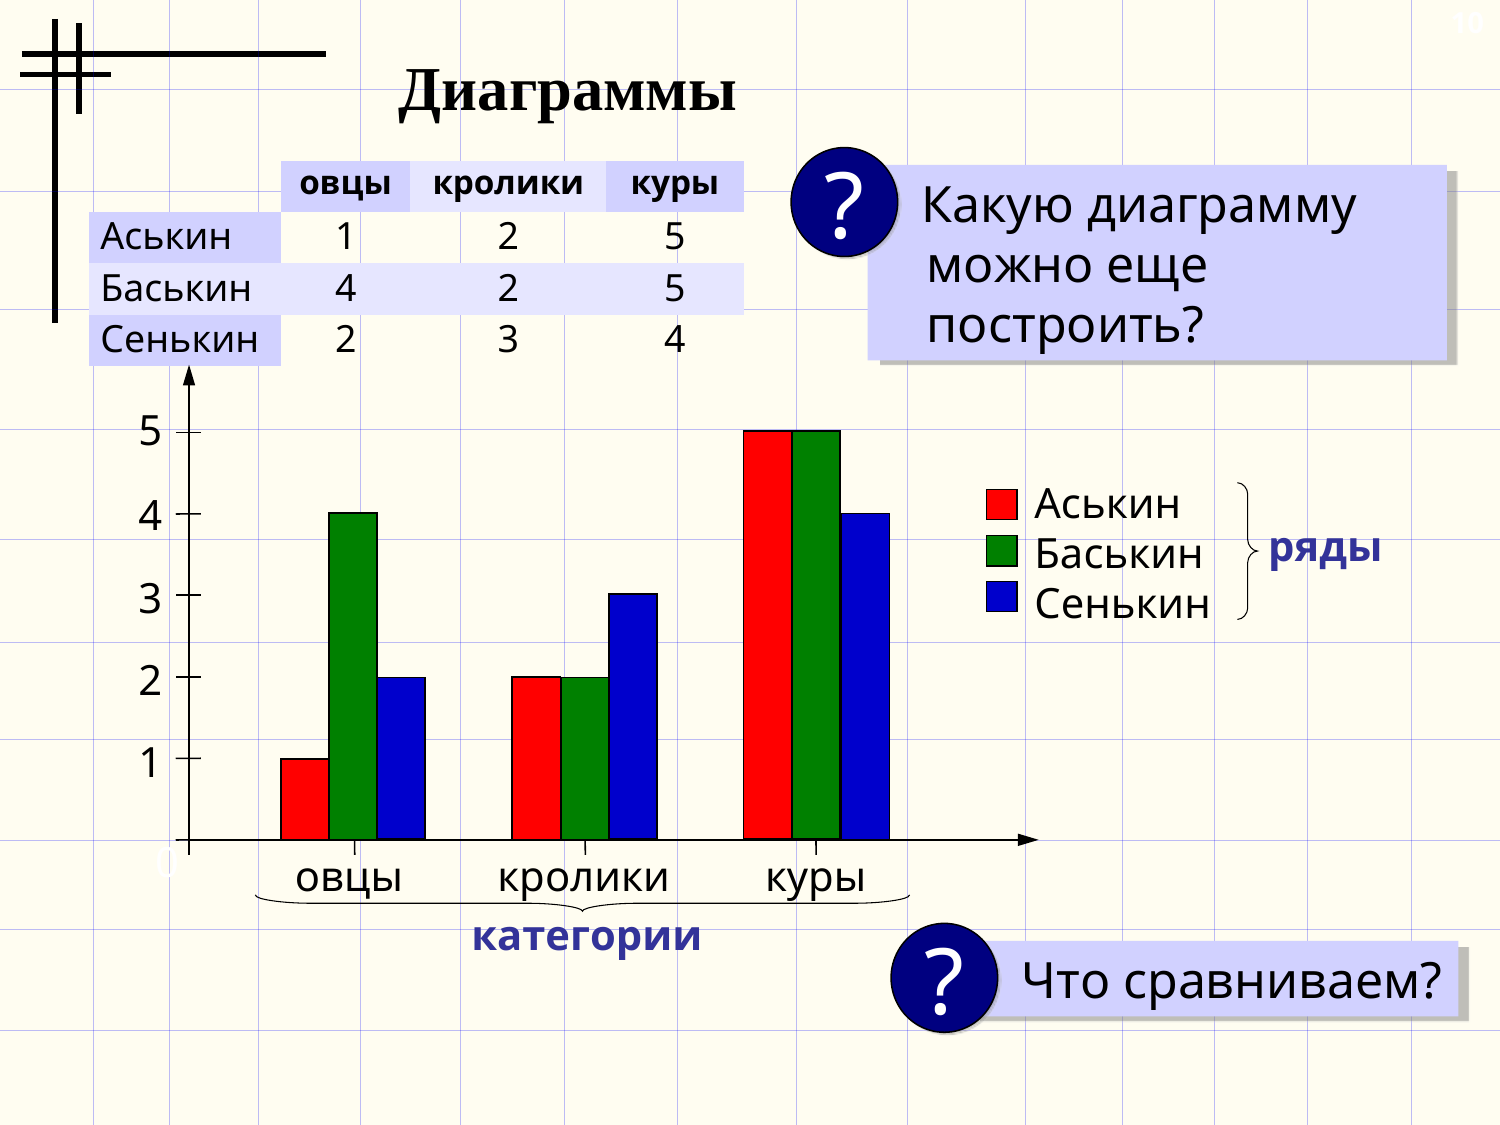

# Диаграммы
?
 Какую диаграмму можно еще построить?
| | овцы | кролики | куры |
| --- | --- | --- | --- |
| Аськин | 1 | 2 | 5 |
| Баськин | 4 | 2 | 5 |
| Сенькин | 2 | 3 | 4 |
5
Аськин
Баськин
Сенькин
4
ряды
3
2
1
0
овцы
кролики
куры
категории
?
 Что сравниваем?